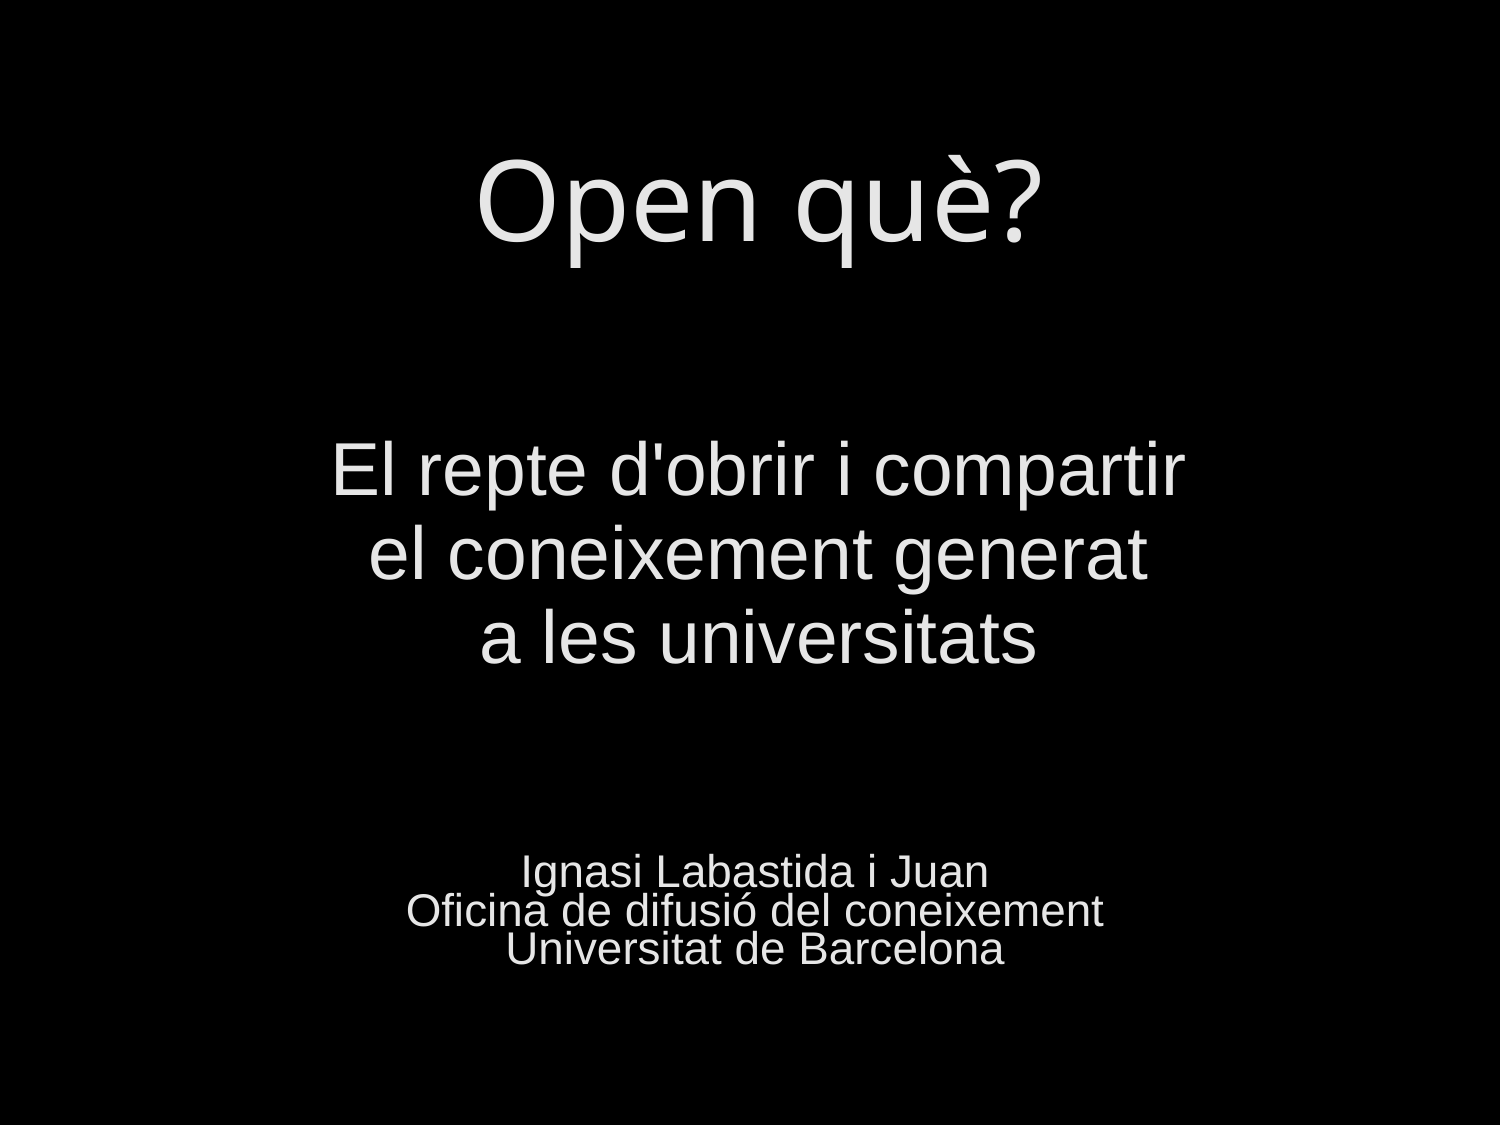

# Open què? El repte d'obrir i compartir el coneixement generat a les universitats
Ignasi Labastida i Juan
Oficina de difusió del coneixement
Universitat de Barcelona